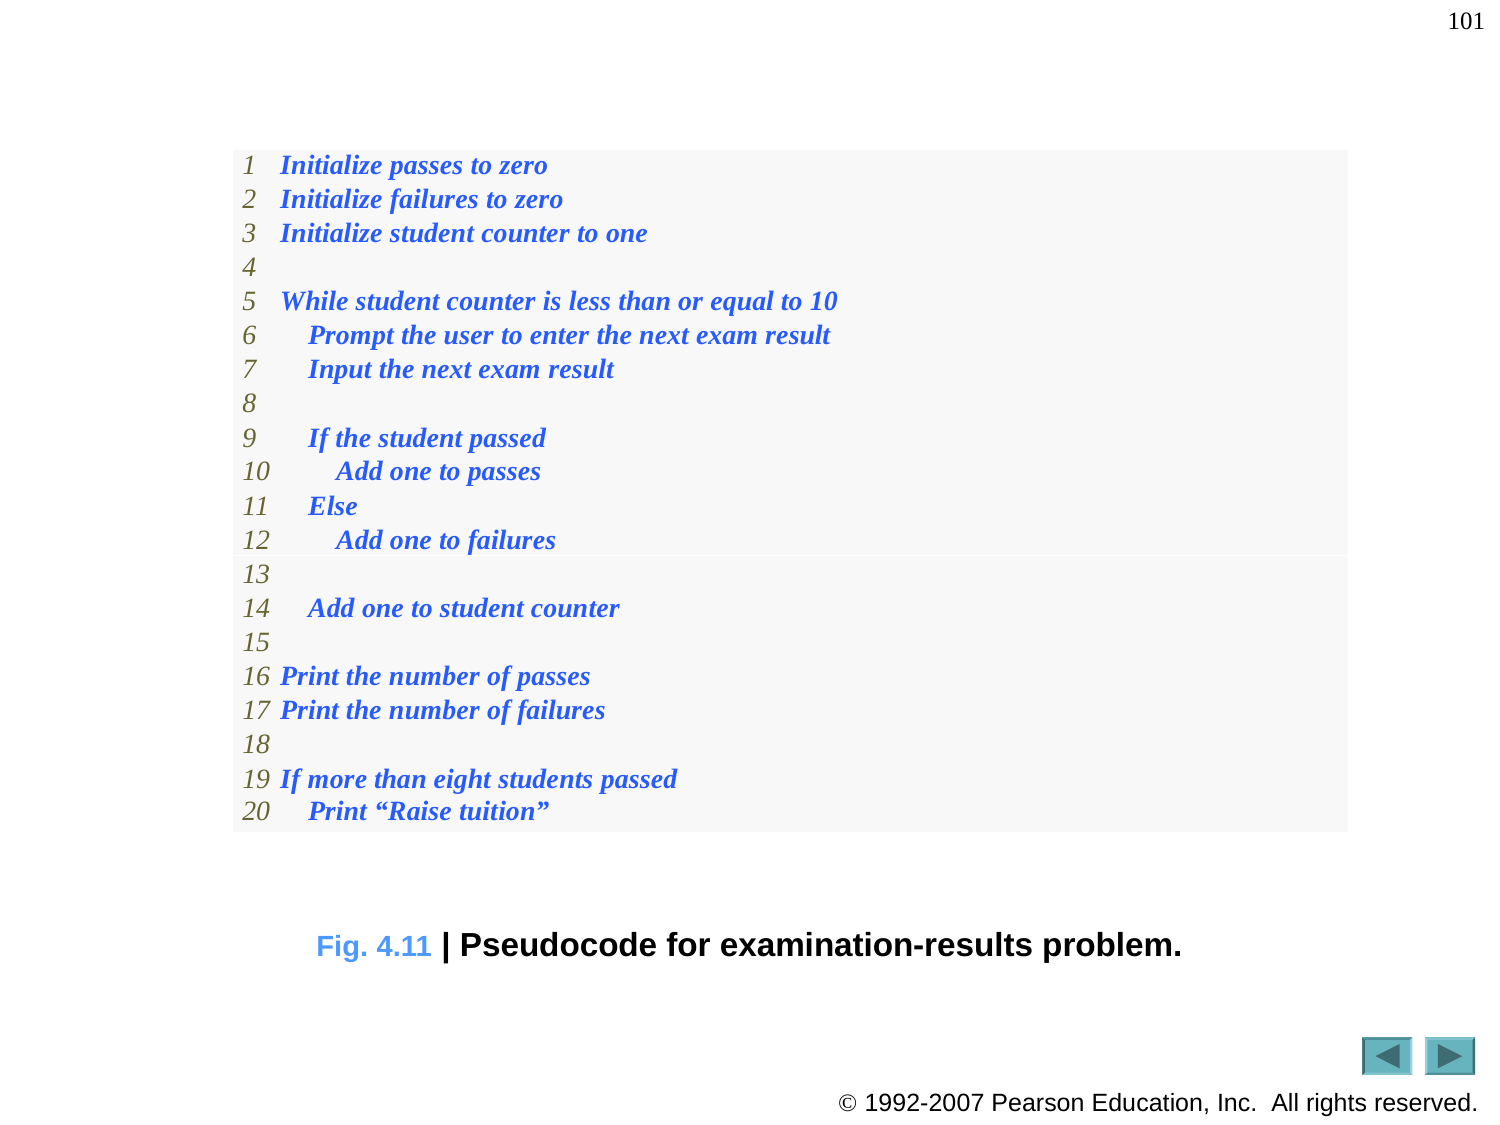

101
# Fig. 4.11 | Pseudocode for examination-results problem.